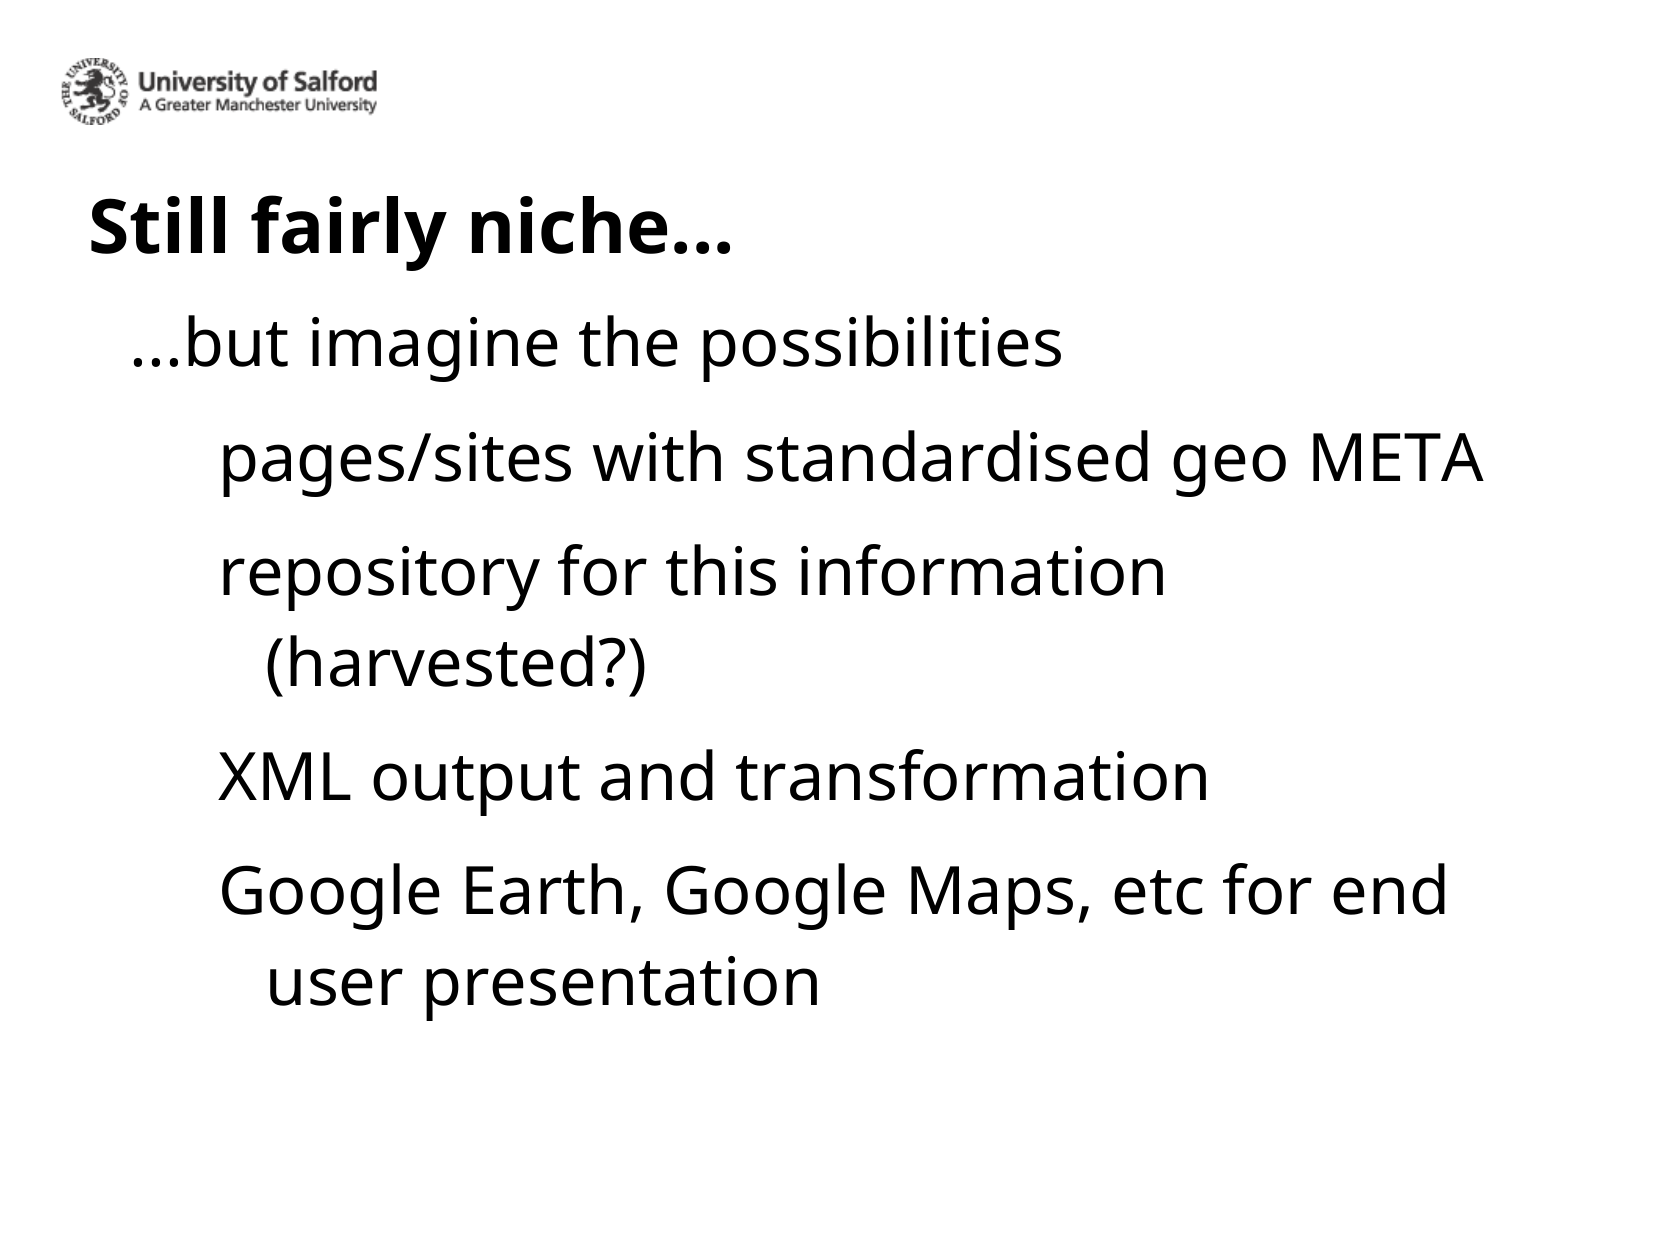

# Still fairly niche...
...but imagine the possibilities
pages/sites with standardised geo META
repository for this information (harvested?)
XML output and transformation
Google Earth, Google Maps, etc for end user presentation